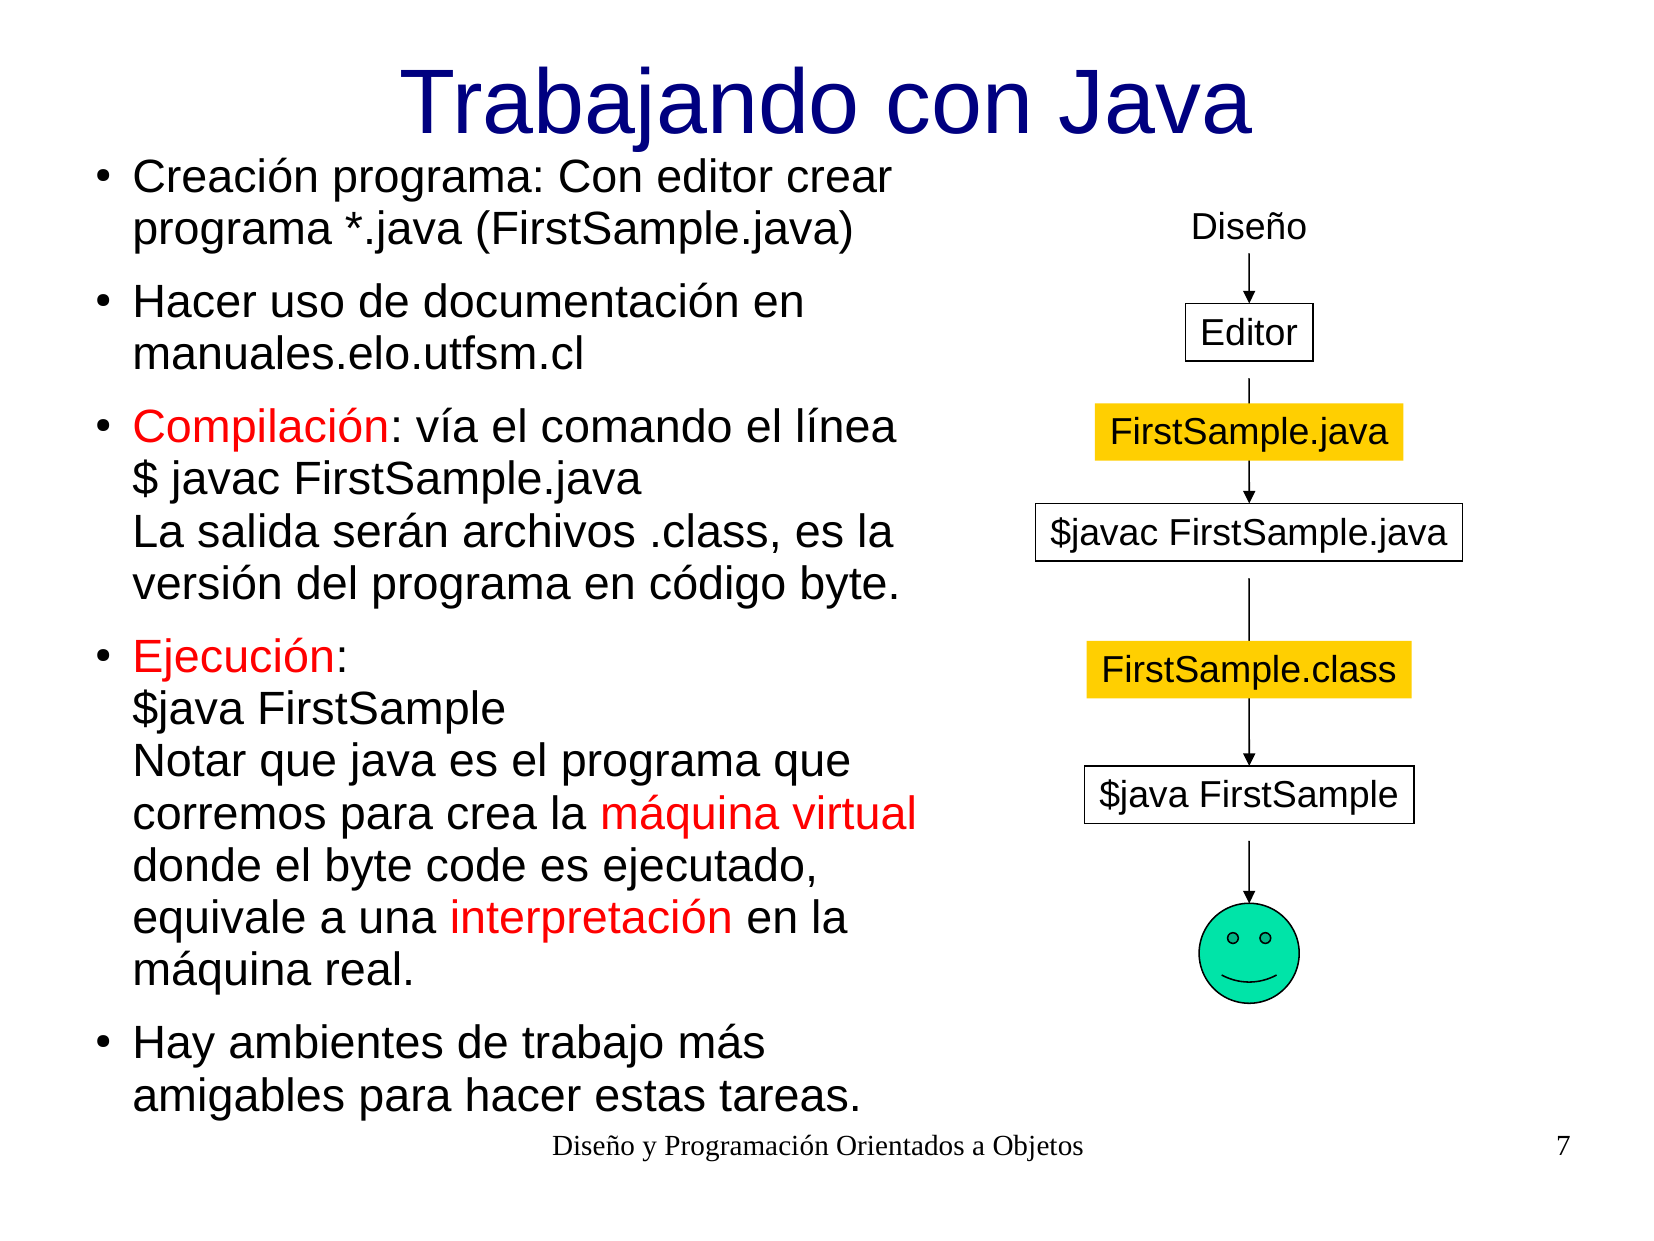

# Trabajando con Java
Creación programa: Con editor crear programa *.java (FirstSample.java)
Hacer uso de documentación en manuales.elo.utfsm.cl
Compilación: vía el comando el línea
$ javac FirstSample.java
La salida serán archivos .class, es la versión del programa en código byte.
Ejecución:
$java FirstSample
Notar que java es el programa que corremos para crea la máquina virtual donde el byte code es ejecutado, equivale a una interpretación en la máquina real.
Hay ambientes de trabajo más amigables para hacer estas tareas.
Diseño
Editor
FirstSample.java
$javac FirstSample.java
FirstSample.class
$java FirstSample
Diseño y programación Orientados a Objetos
7